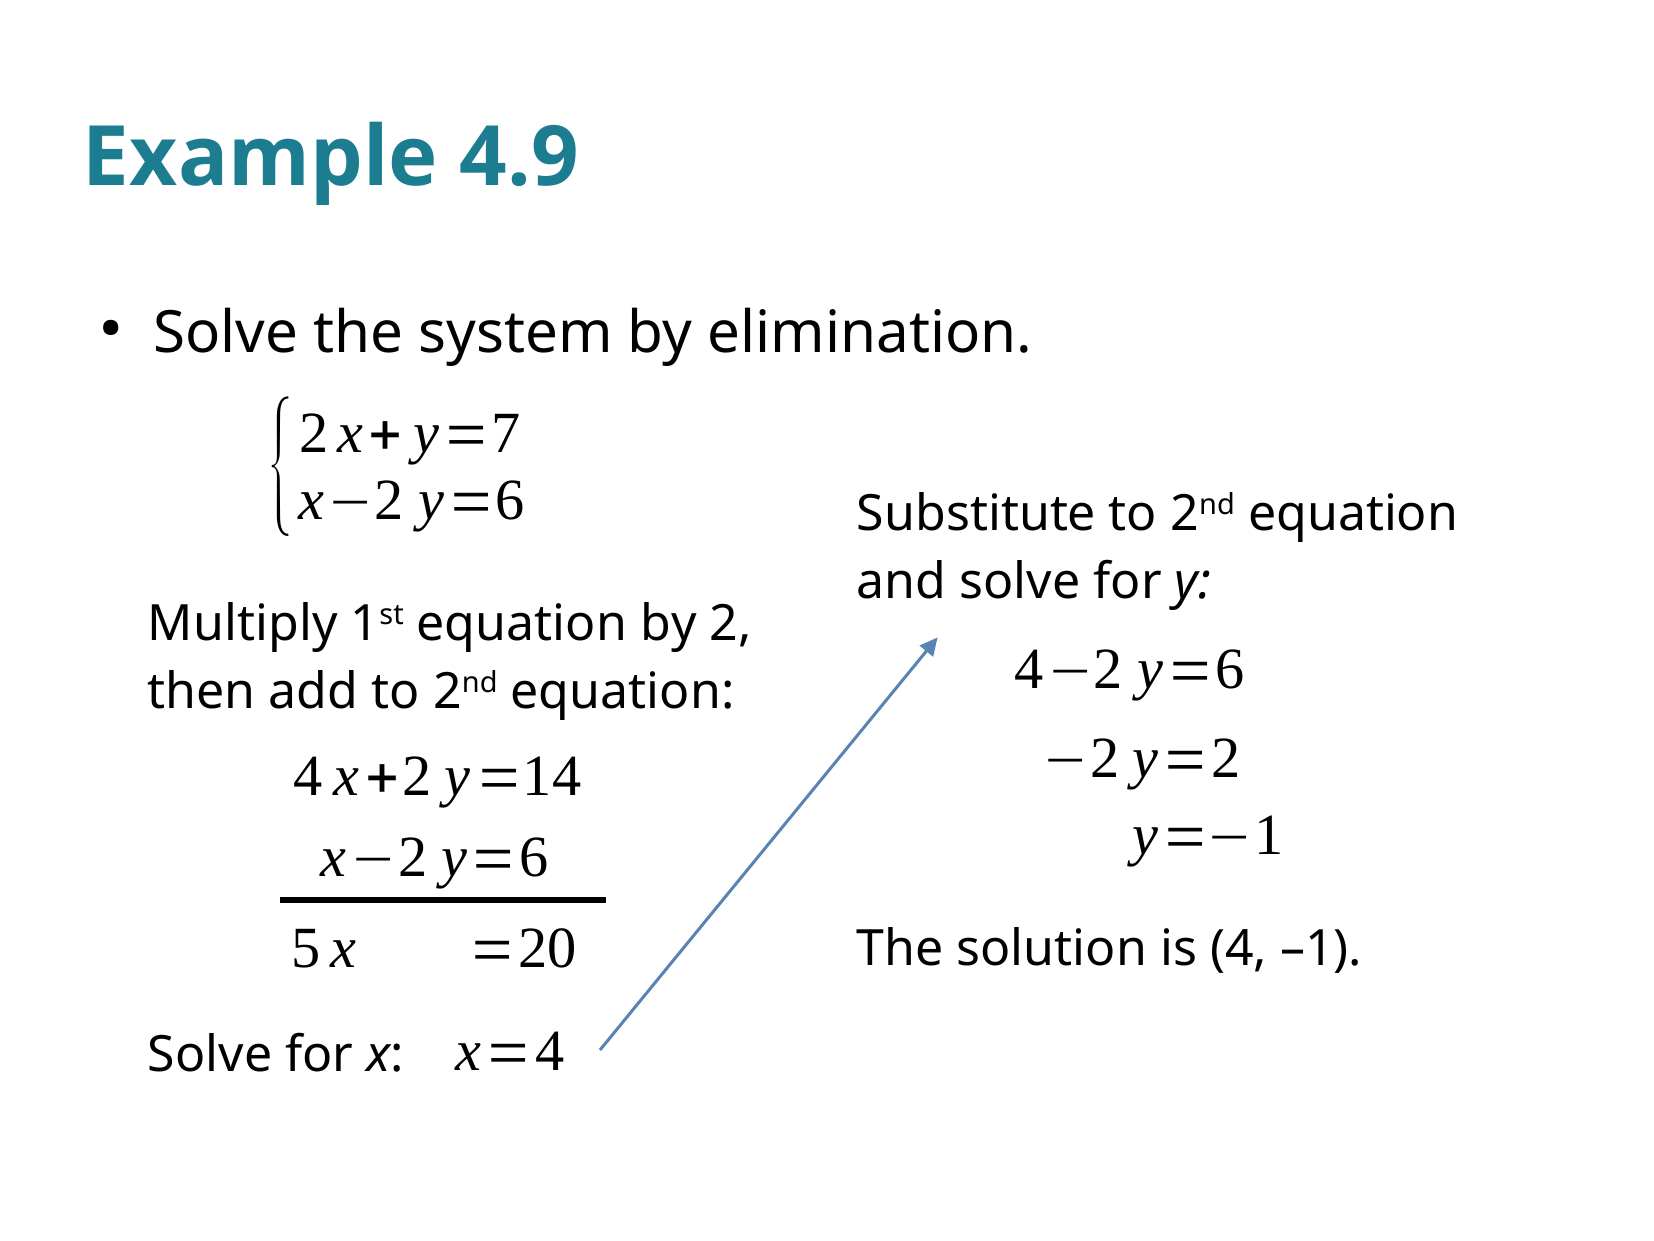

# Example 4.9
Solve the system by elimination.
Substitute to 2nd equation and solve for y:
Multiply 1st equation by 2, then add to 2nd equation:
The solution is (4, –1).
Solve for x: